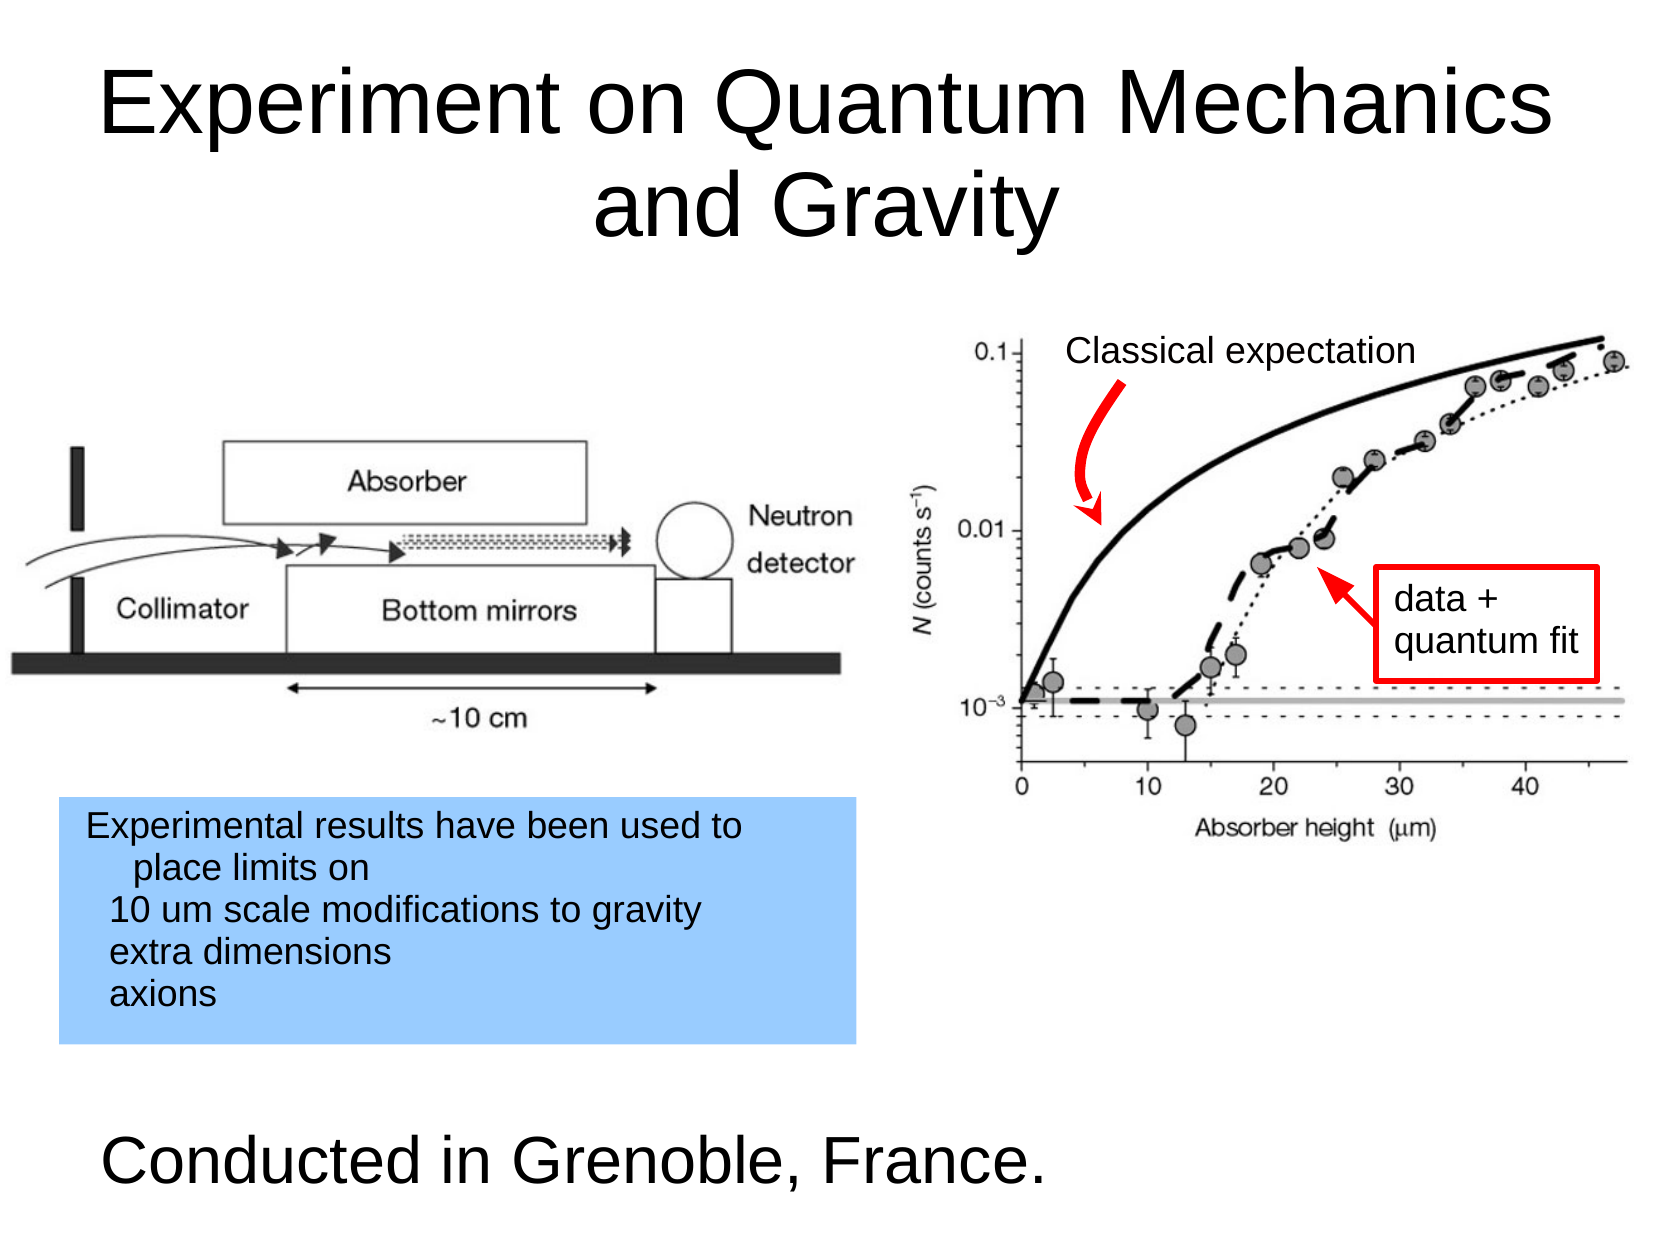

# Experiment on Quantum Mechanics and Gravity
Classical expectation
data +
quantum fit
Quantized energy
levels!
Experimental results have been used to place limits on
10 um scale modifications to gravity
extra dimensions
axions
Conducted in Grenoble, France.